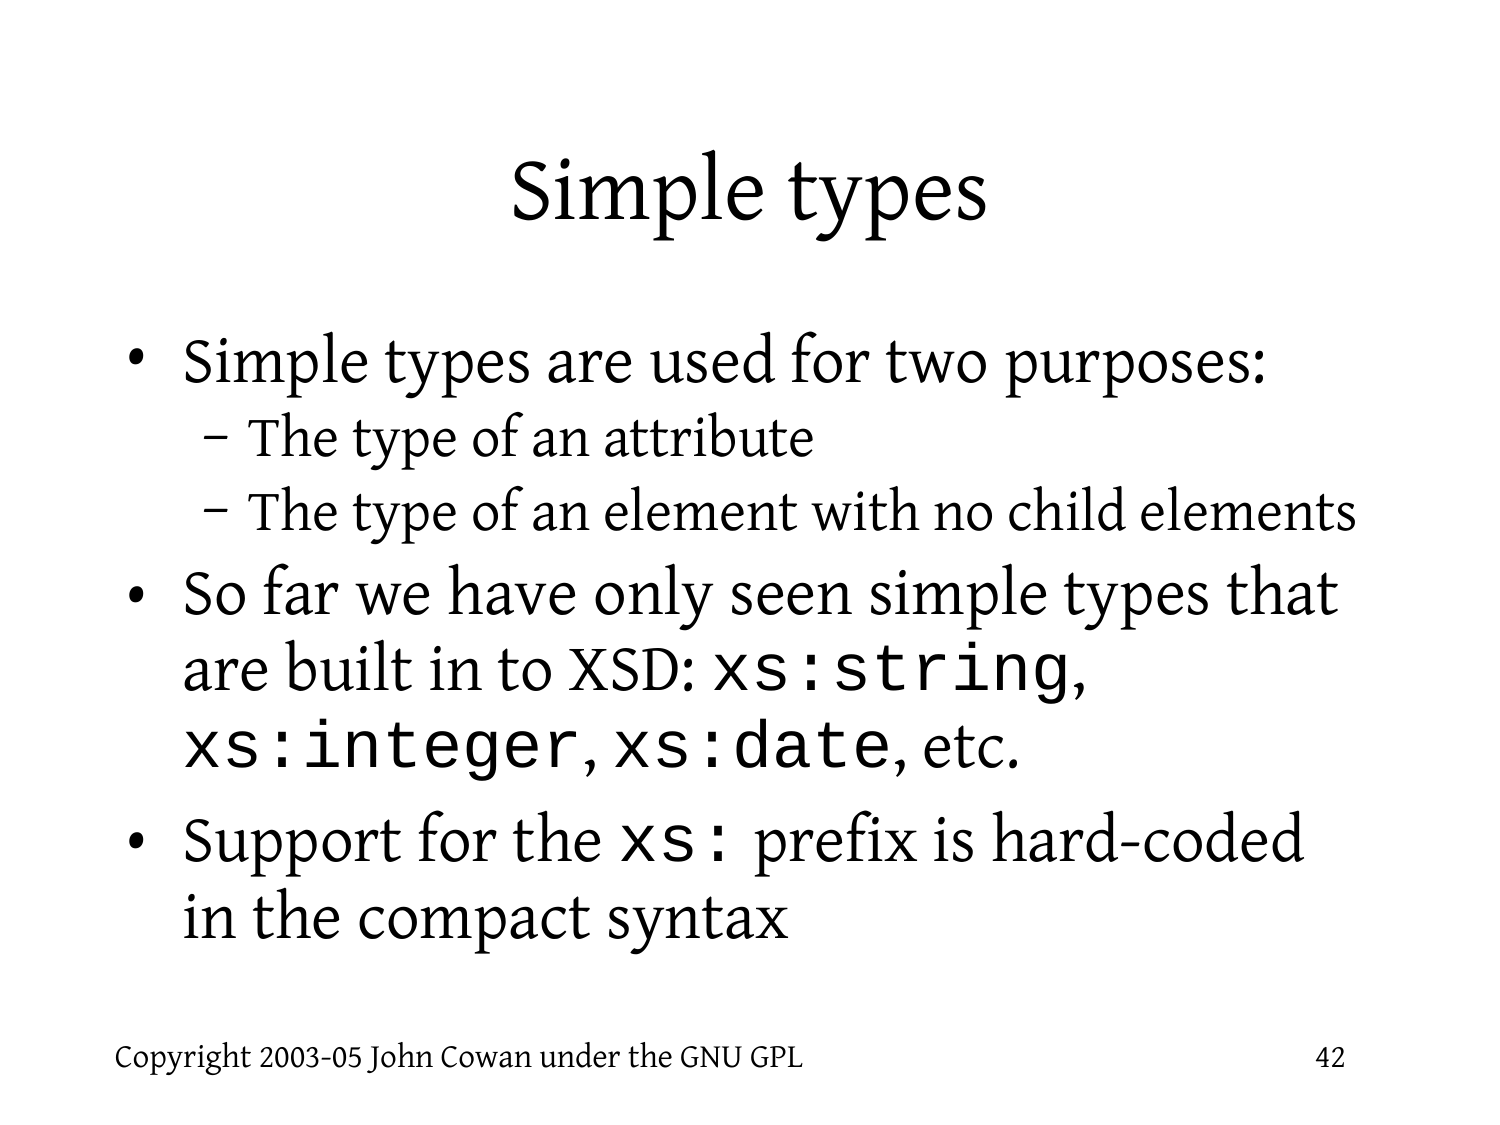

# Simple types
Simple types are used for two purposes:
The type of an attribute
The type of an element with no child elements
So far we have only seen simple types that are built in to XSD: xs:string, xs:integer, xs:date, etc.
Support for the xs: prefix is hard-coded in the compact syntax